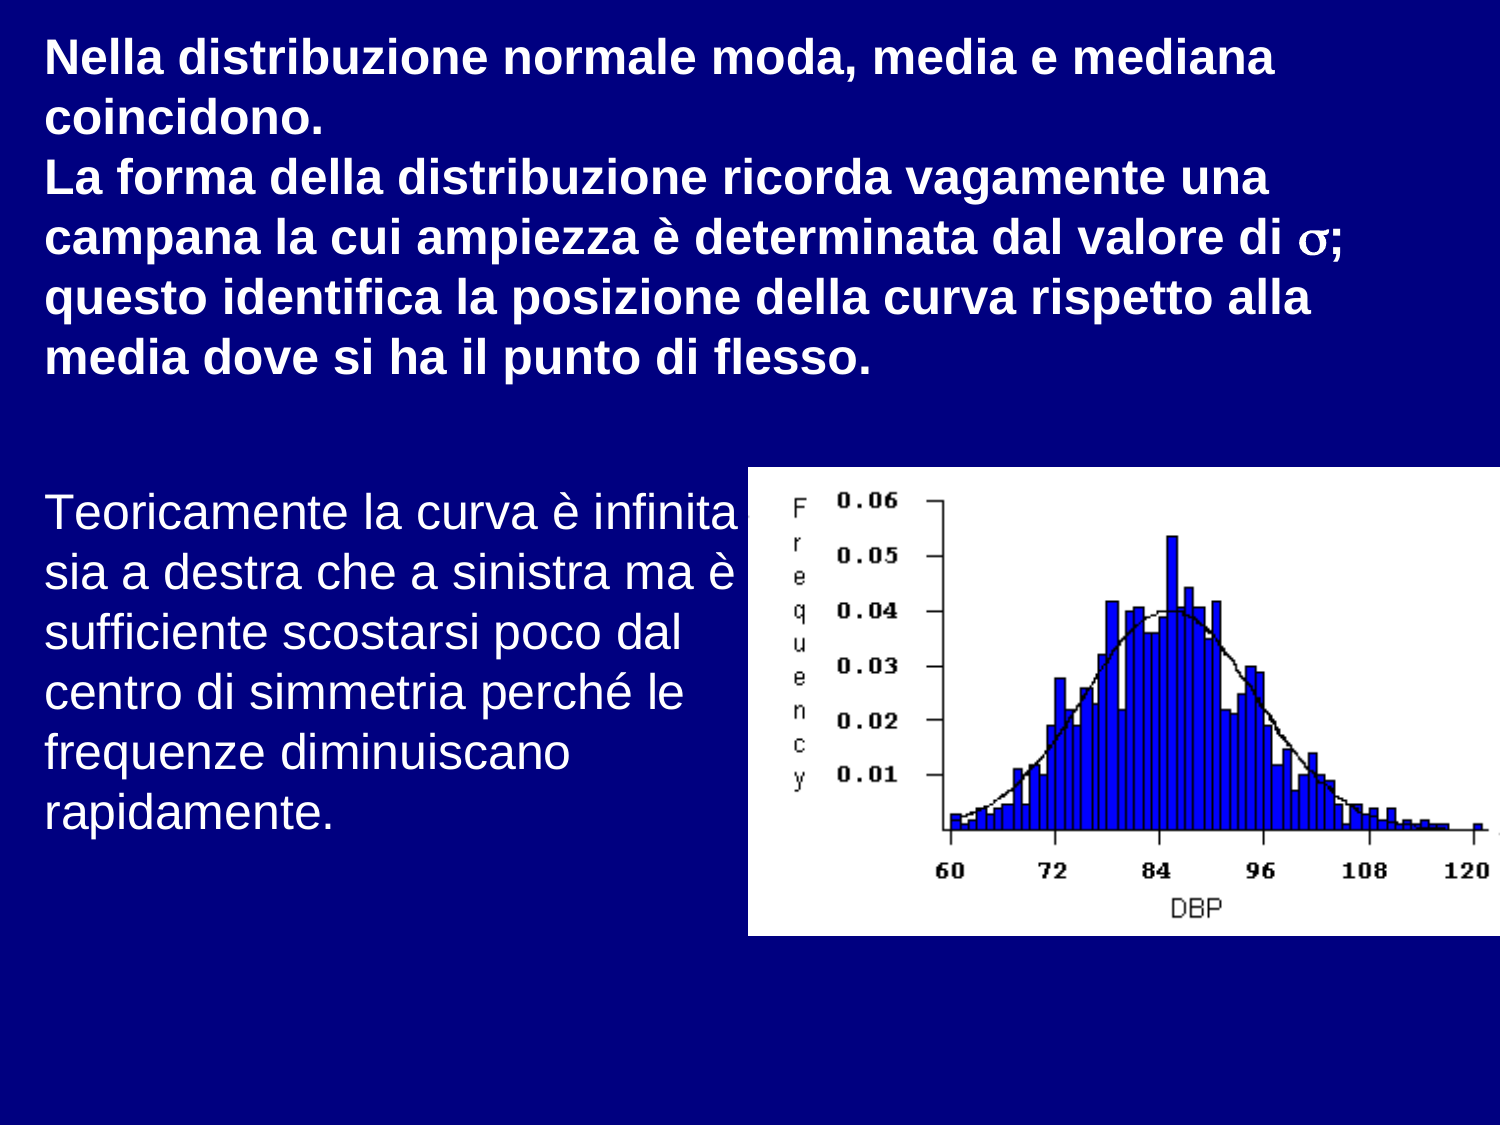

Nella distribuzione normale moda, media e mediana coincidono.
La forma della distribuzione ricorda vagamente una campana la cui ampiezza è determinata dal valore di ;
questo identifica la posizione della curva rispetto alla media dove si ha il punto di flesso.
Teoricamente la curva è infinita sia a destra che a sinistra ma è sufficiente scostarsi poco dal centro di simmetria perché le frequenze diminuiscano rapidamente.
| |
| --- |